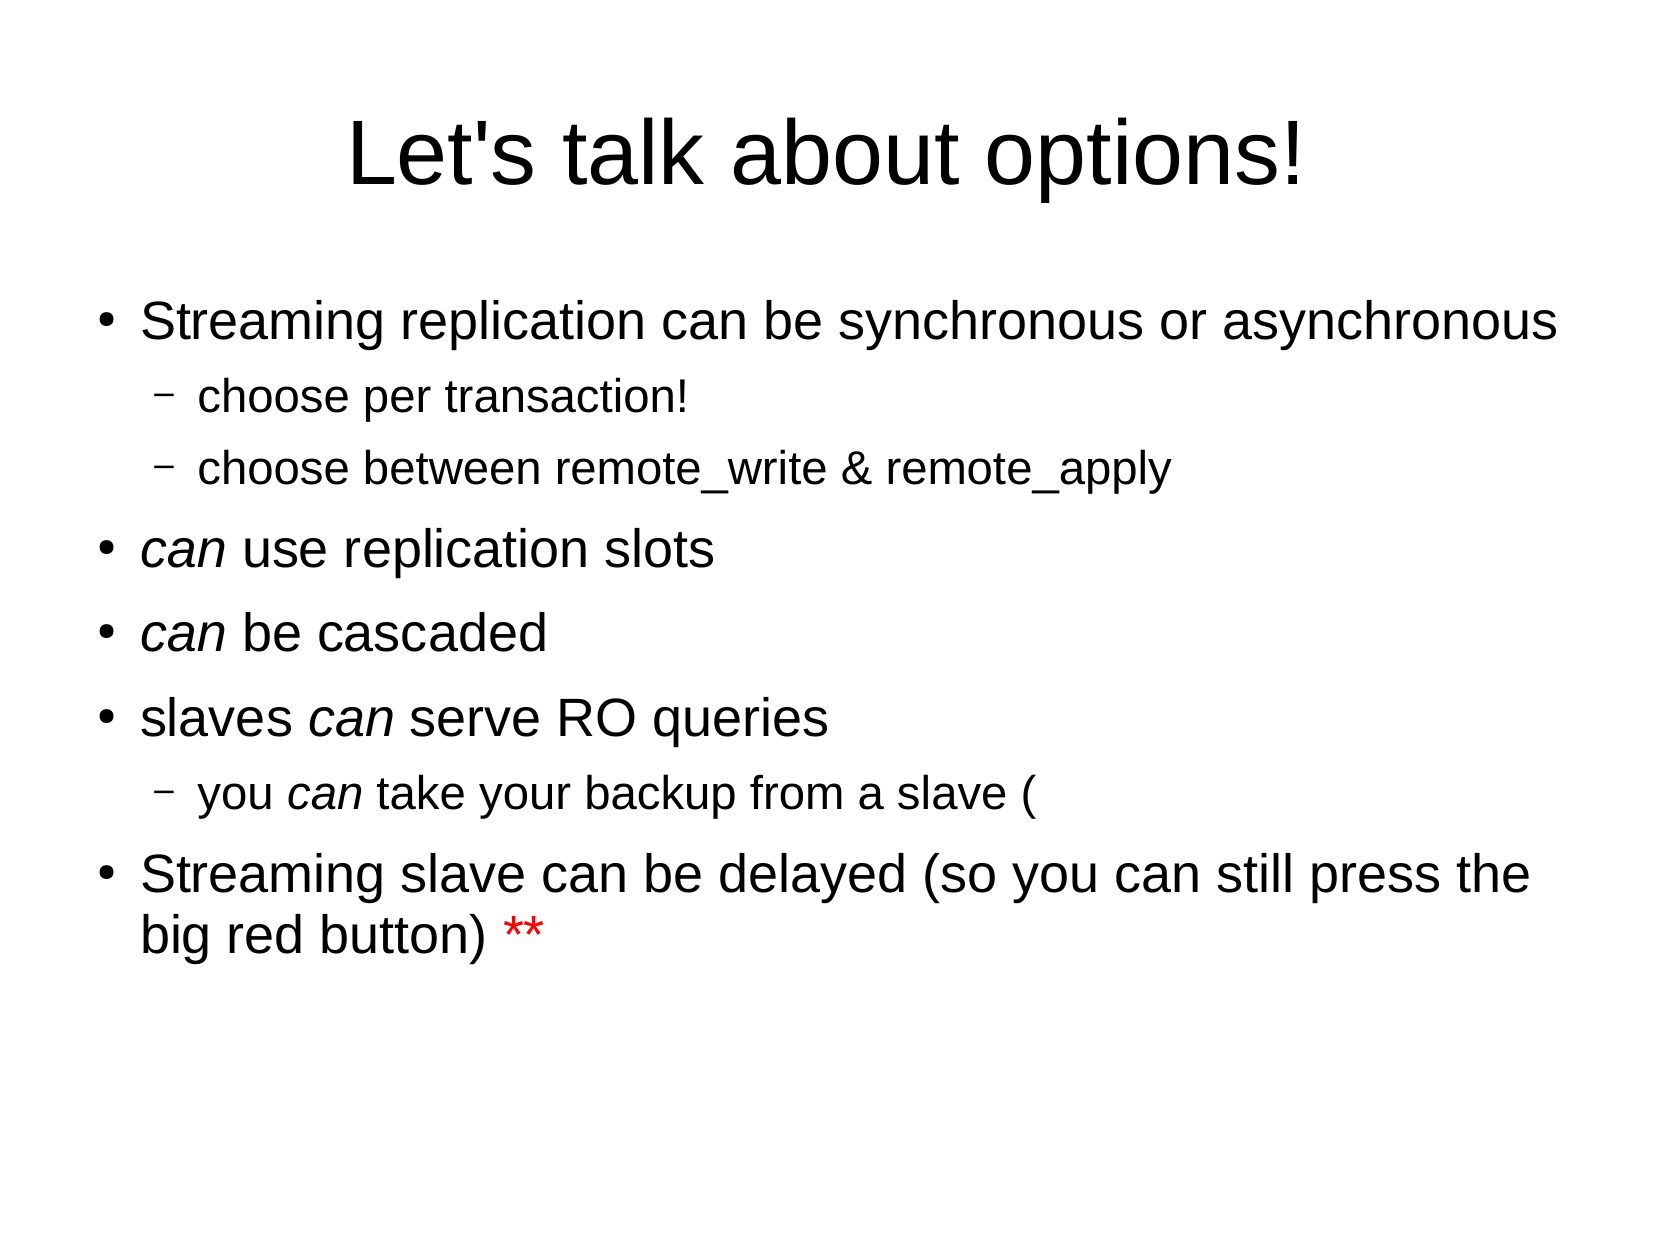

# Let's talk about options!
Streaming replication can be synchronous or asynchronous
choose per transaction!
choose between remote_write & remote_apply
can use replication slots
can be cascaded
slaves can serve RO queries
you can take your backup from a slave (
Streaming slave can be delayed (so you can still press the big red button) **